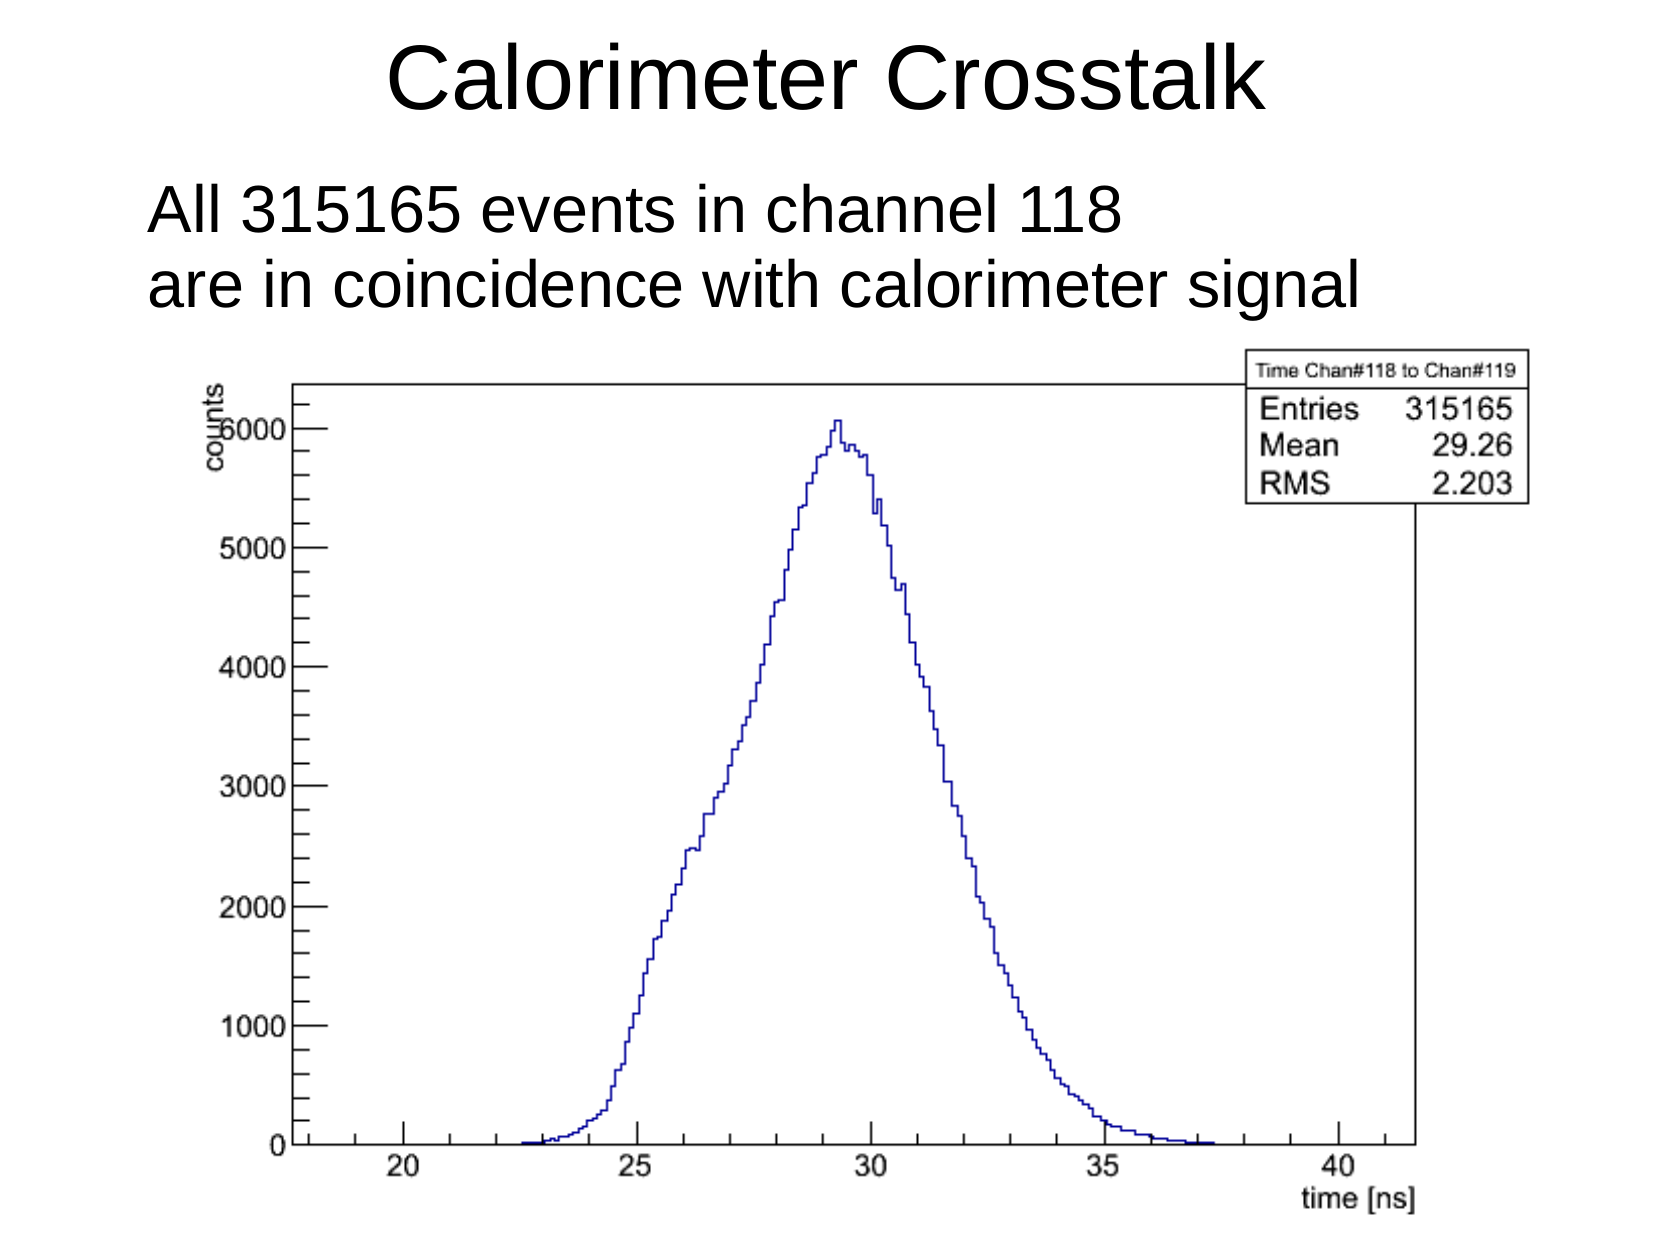

Calorimeter Crosstalk
# All 315165 events in channel 118 are in coincidence with calorimeter signal